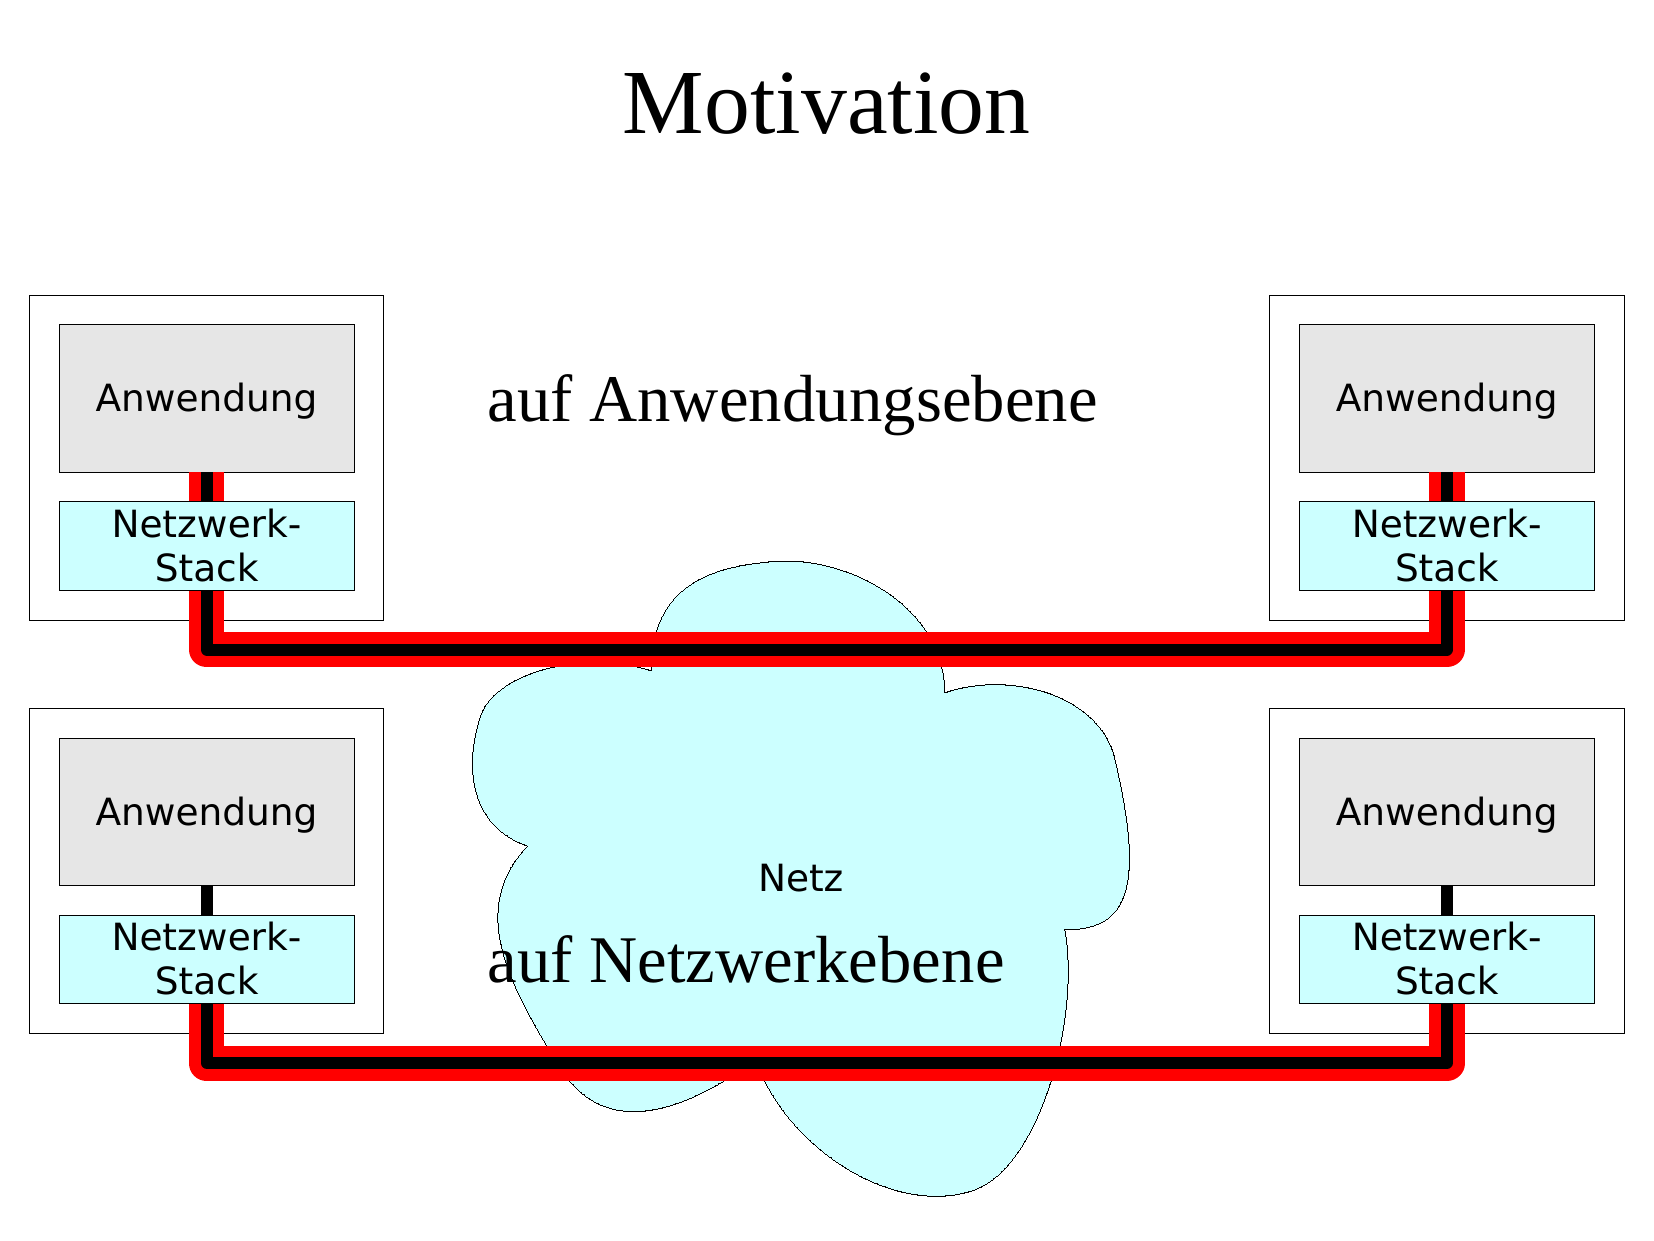

# Motivation
Anwendung
Anwendung
auf Anwendungsebene
Netzwerk-
Stack
Netzwerk-
Stack
Netz
Anwendung
Anwendung
Netzwerk-
Stack
auf Netzwerkebene
Netzwerk-
Stack